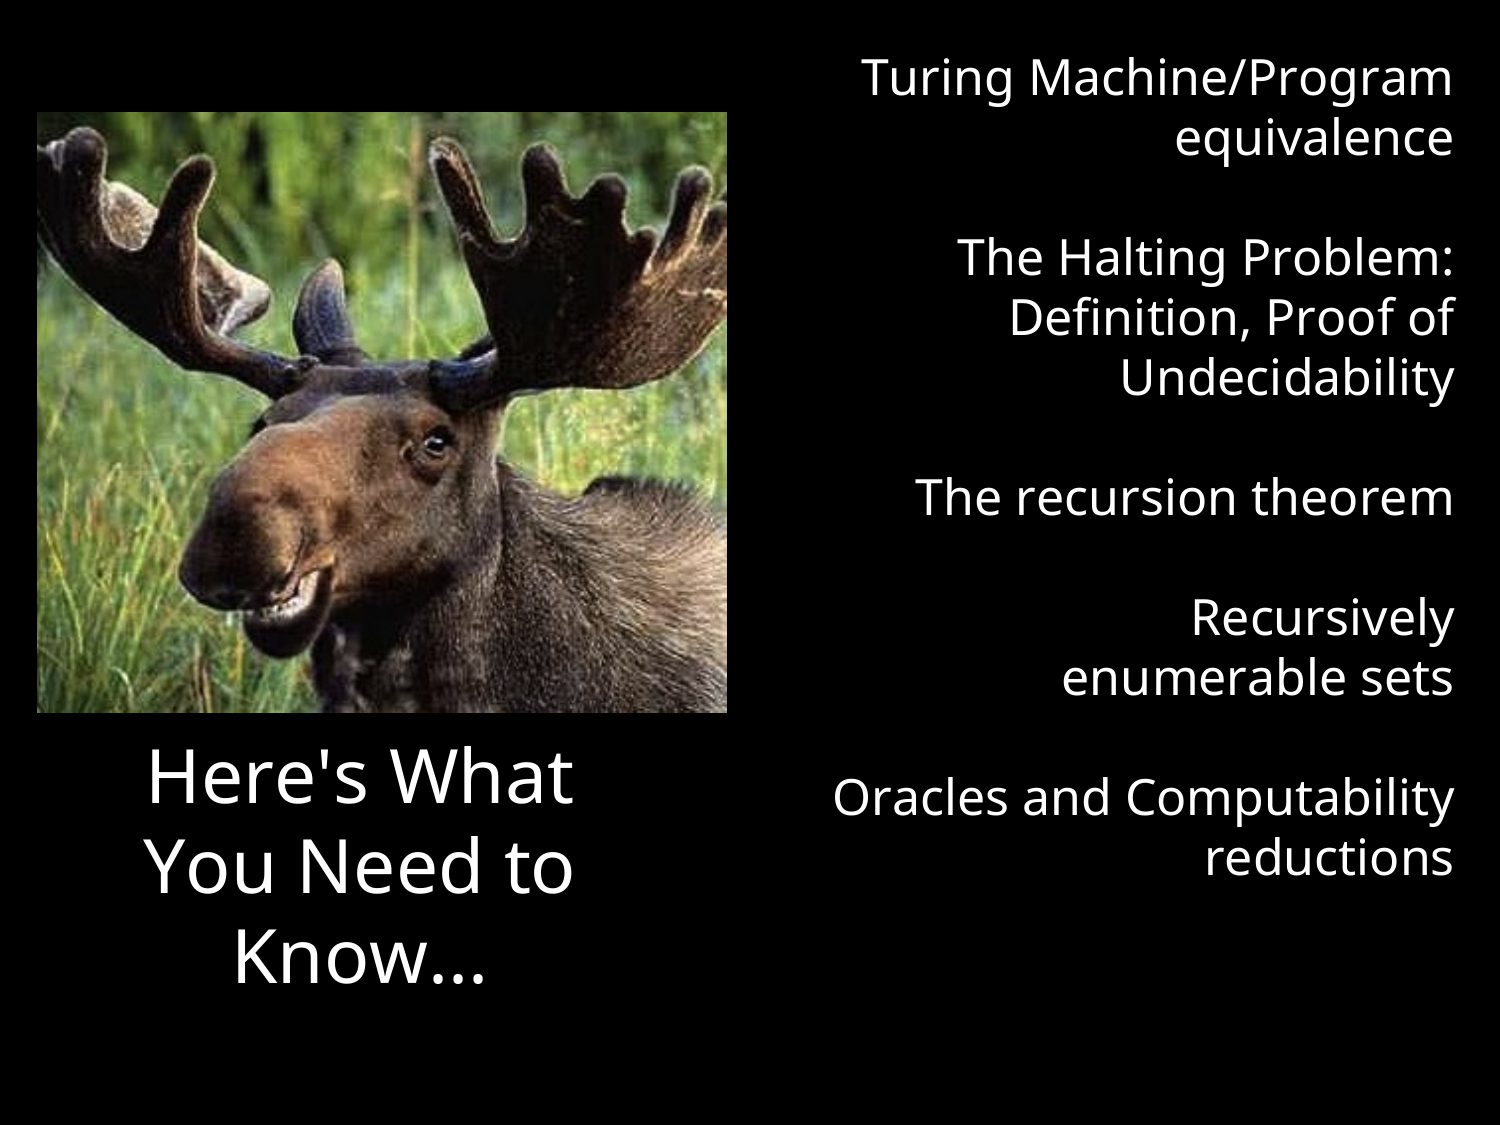

Turing Machine/Program equivalence
The Halting Problem:
Definition, Proof of Undecidability
The recursion theorem
Recursively
enumerable sets
Oracles and Computability reductions
Here's What You Need to Know...